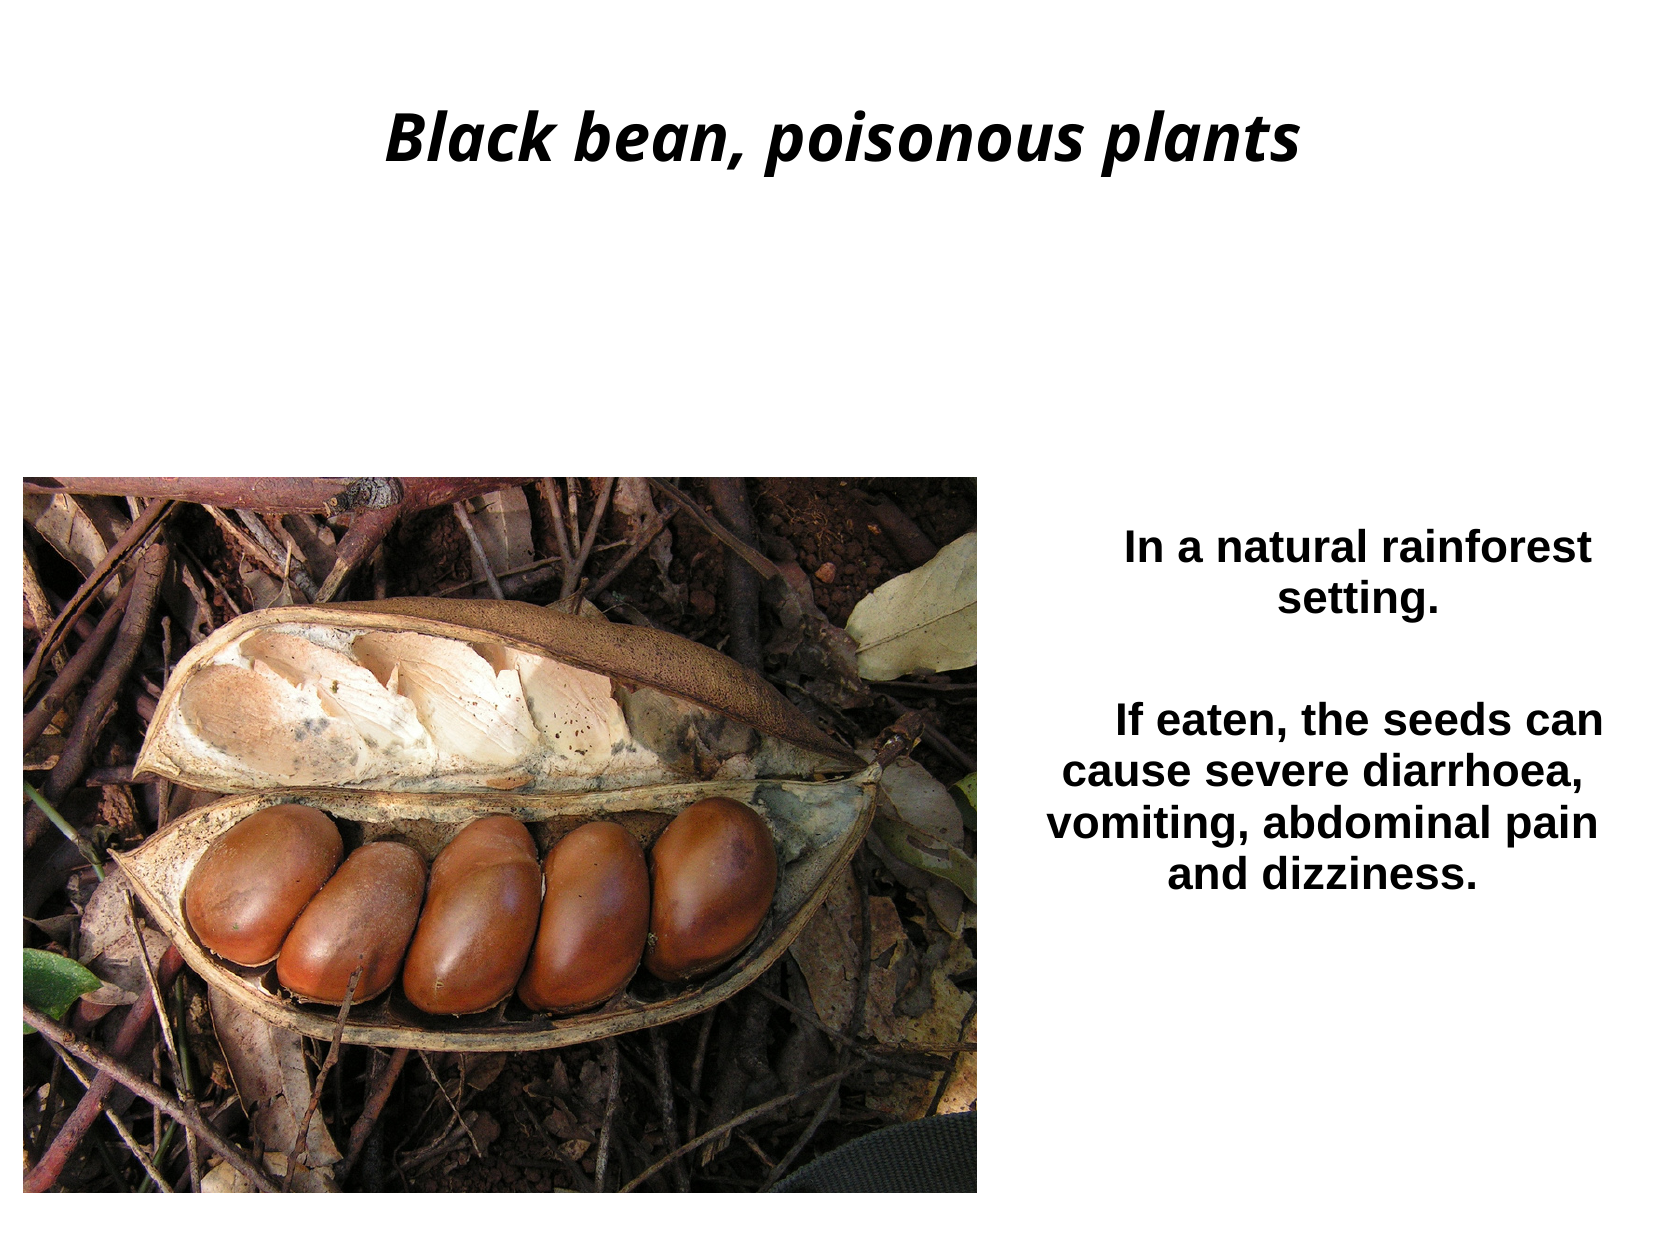

Black bean, poisonous plants
In a natural rainforest setting.
 	If eaten, the seeds can cause severe diarrhoea, vomiting, abdominal pain and dizziness.